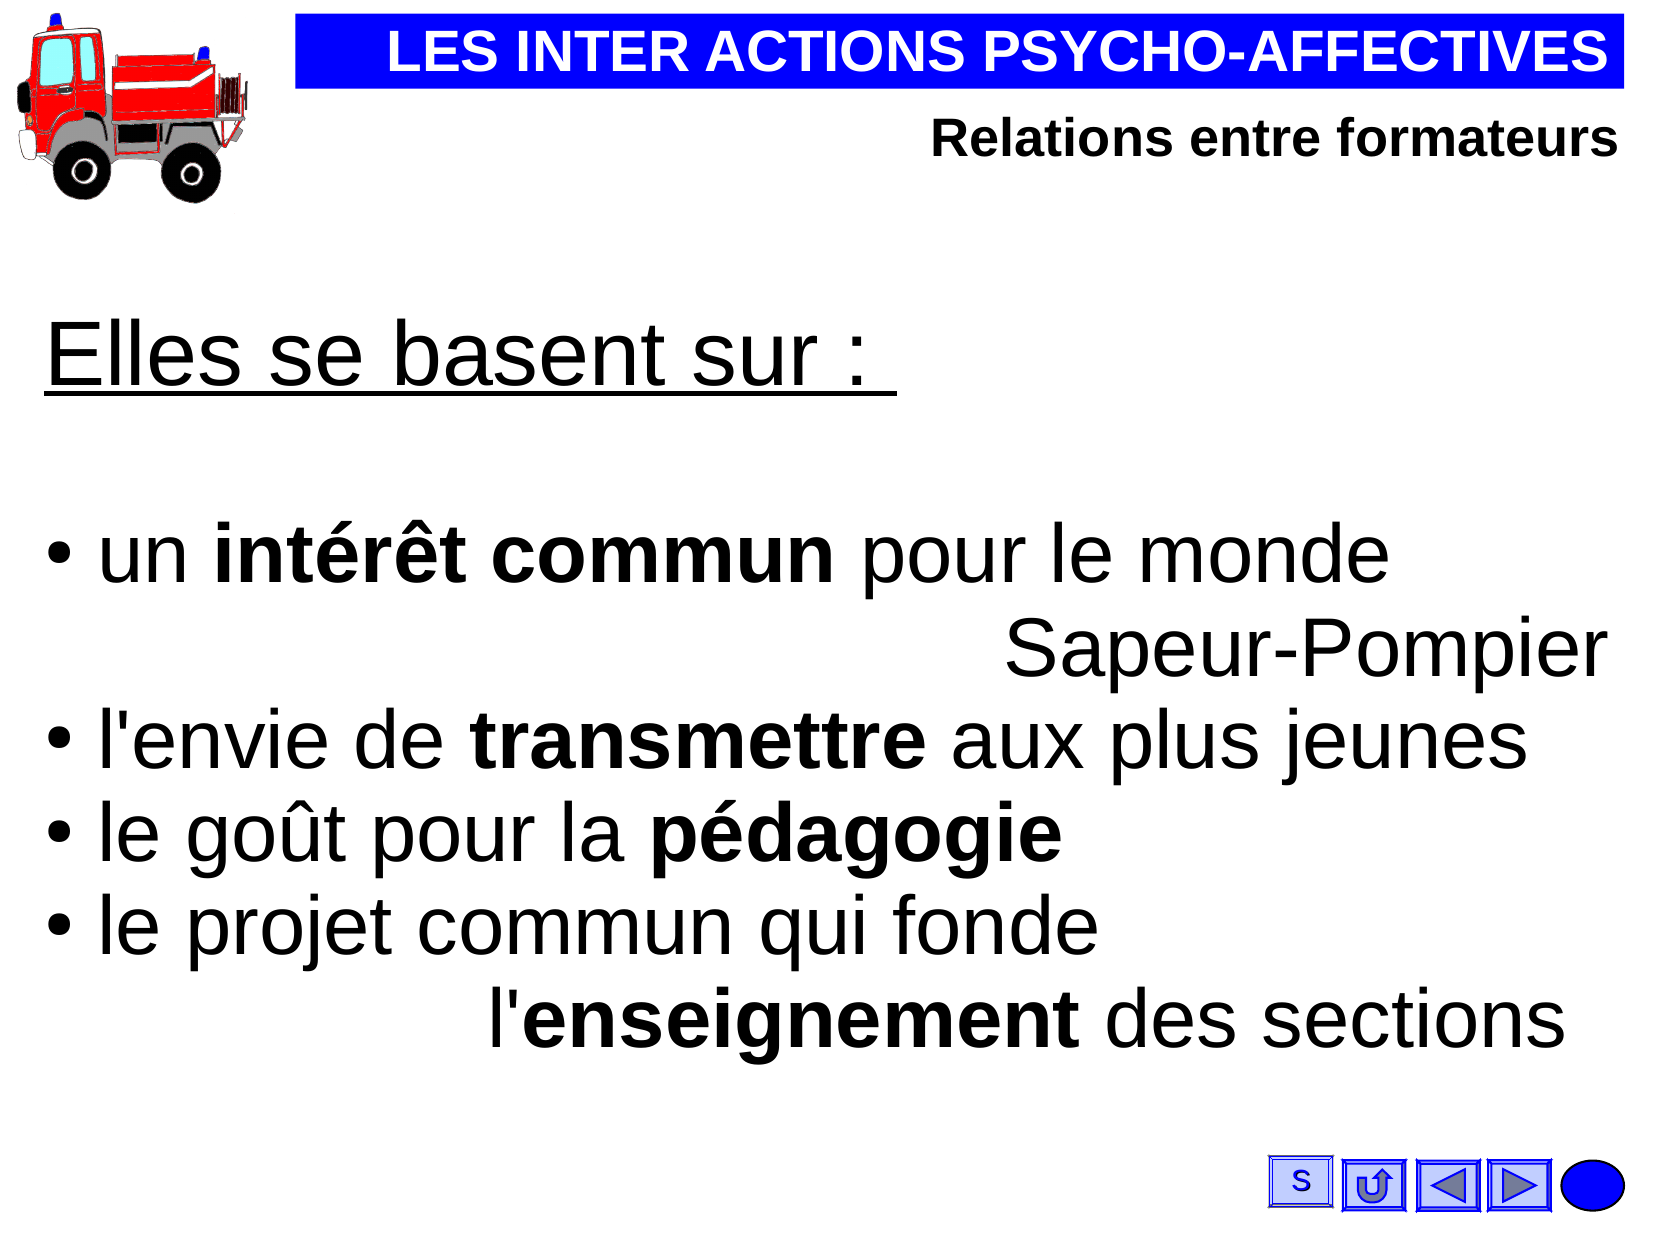

LES INTER ACTIONS PSYCHO-AFFECTIVES
Relations entre formateurs
Elles se basent sur :
 un intérêt commun pour le monde 																Sapeur-Pompier
 l'envie de transmettre aux plus jeunes
 le goût pour la pédagogie
 le projet commun qui fonde 													l'enseignement des sections